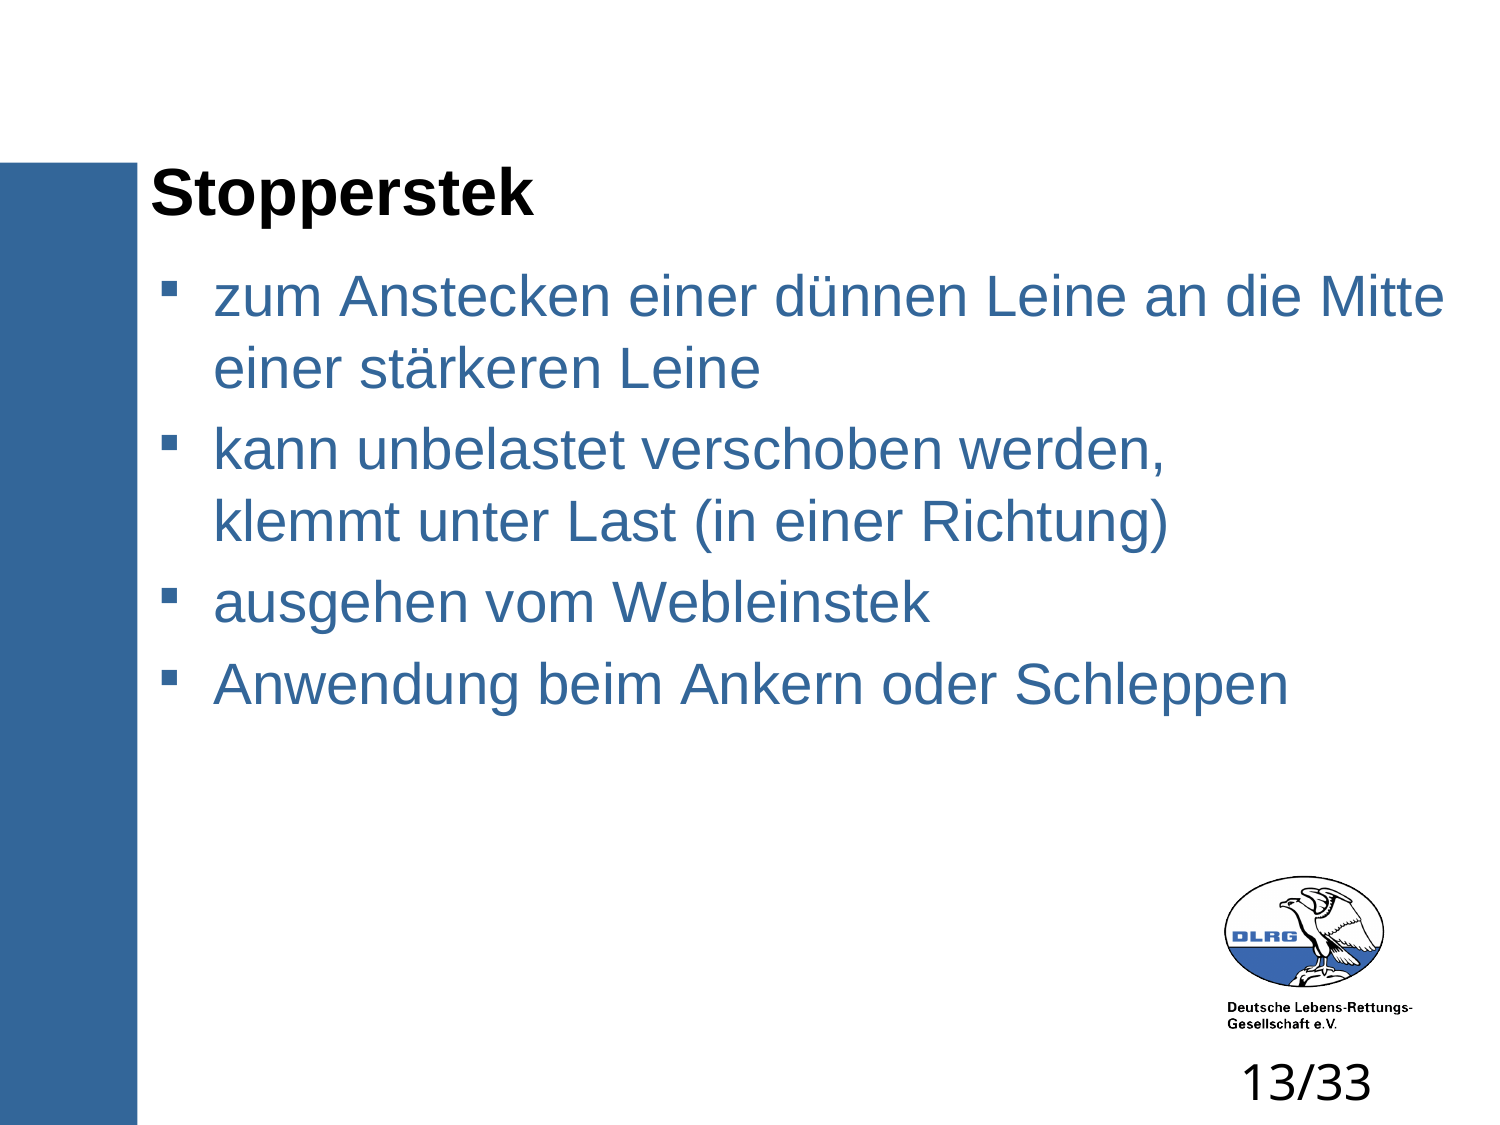

# Stopperstek
zum Anstecken einer dünnen Leine an die Mitte einer stärkeren Leine
kann unbelastet verschoben werden, klemmt unter Last (in einer Richtung)
ausgehen vom Webleinstek
Anwendung beim Ankern oder Schleppen